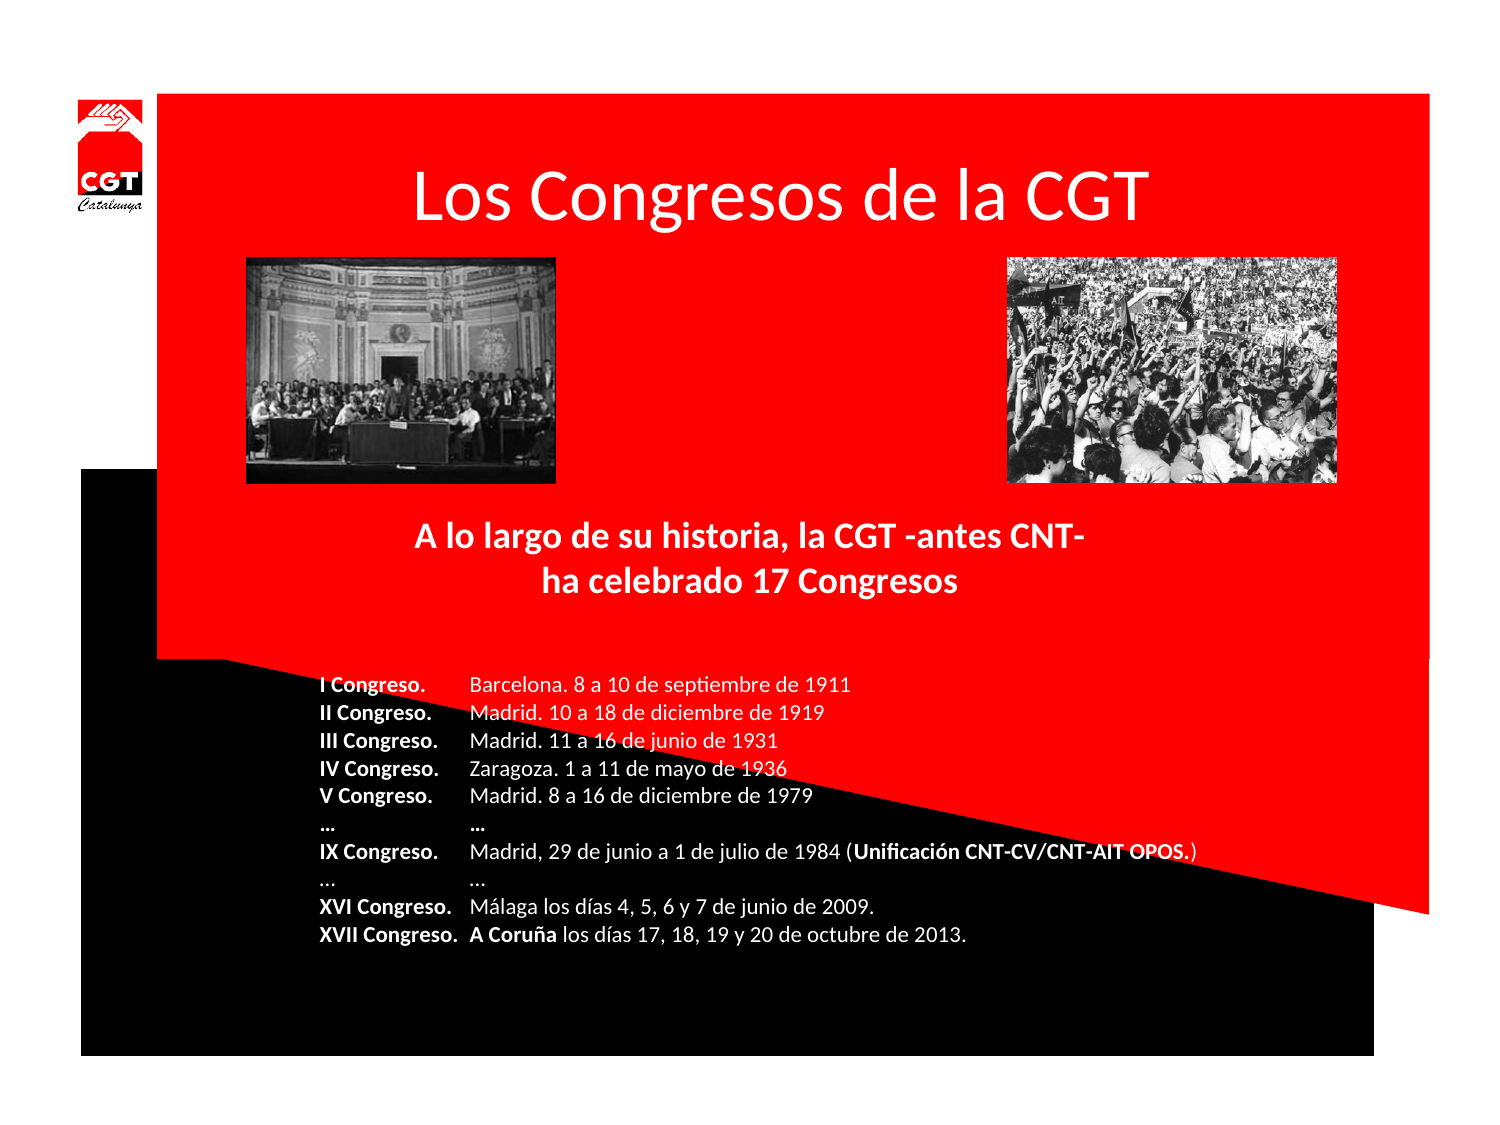

# Los Congresos de la CGT
A lo largo de su historia, la CGT -antes CNT- ha celebrado 17 Congresos
I Congreso.	Barcelona. 8 a 10 de septiembre de 1911
II Congreso.	Madrid. 10 a 18 de diciembre de 1919
III Congreso.	Madrid. 11 a 16 de junio de 1931
IV Congreso.	Zaragoza. 1 a 11 de mayo de 1936
V Congreso.	Madrid. 8 a 16 de diciembre de 1979
…	…
IX Congreso.	Madrid, 29 de junio a 1 de julio de 1984 (Unificación CNT-CV/CNT-AIT OPOS.)
…	…
XVI Congreso. 	Málaga los días 4, 5, 6 y 7 de junio de 2009.
XVII Congreso. 	A Coruña los días 17, 18, 19 y 20 de octubre de 2013.